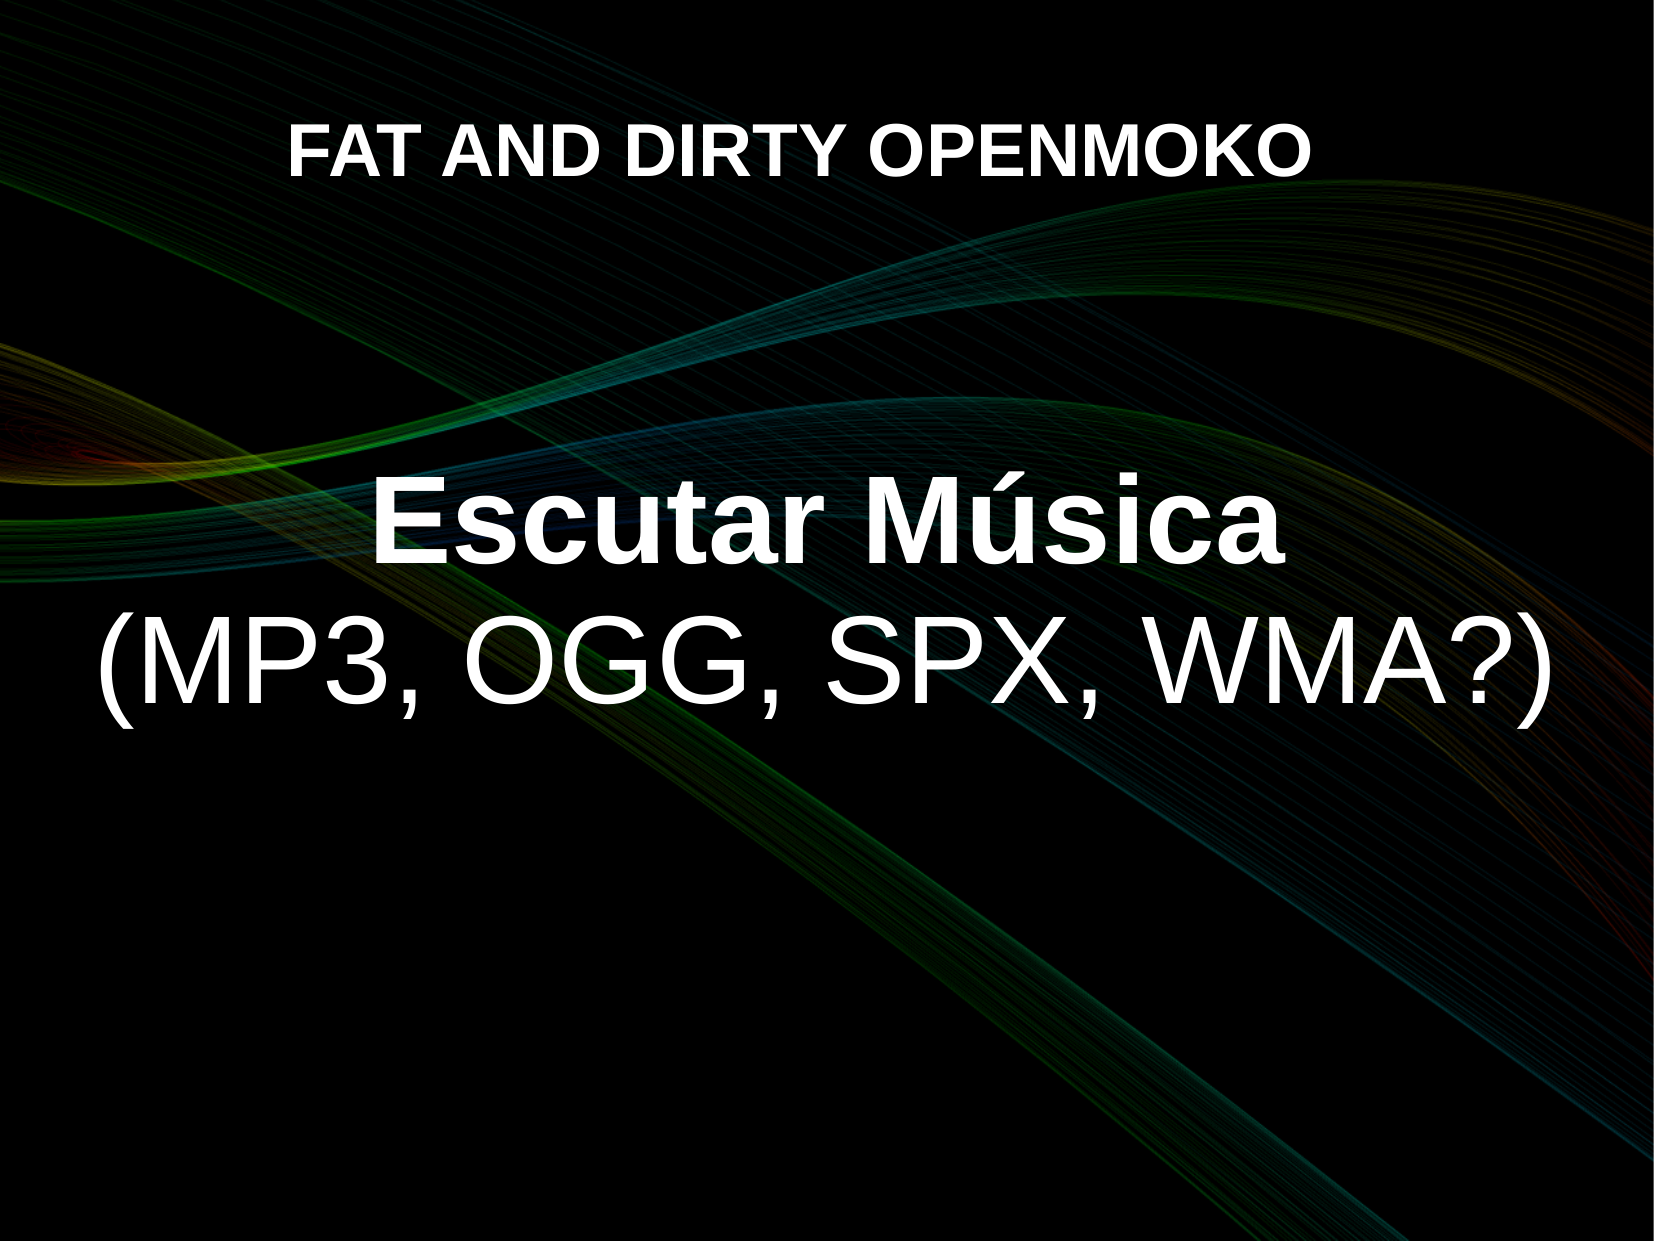

# FAT AND DIRTY OPENMOKO
Escutar Música
(MP3, OGG, SPX, WMA?)